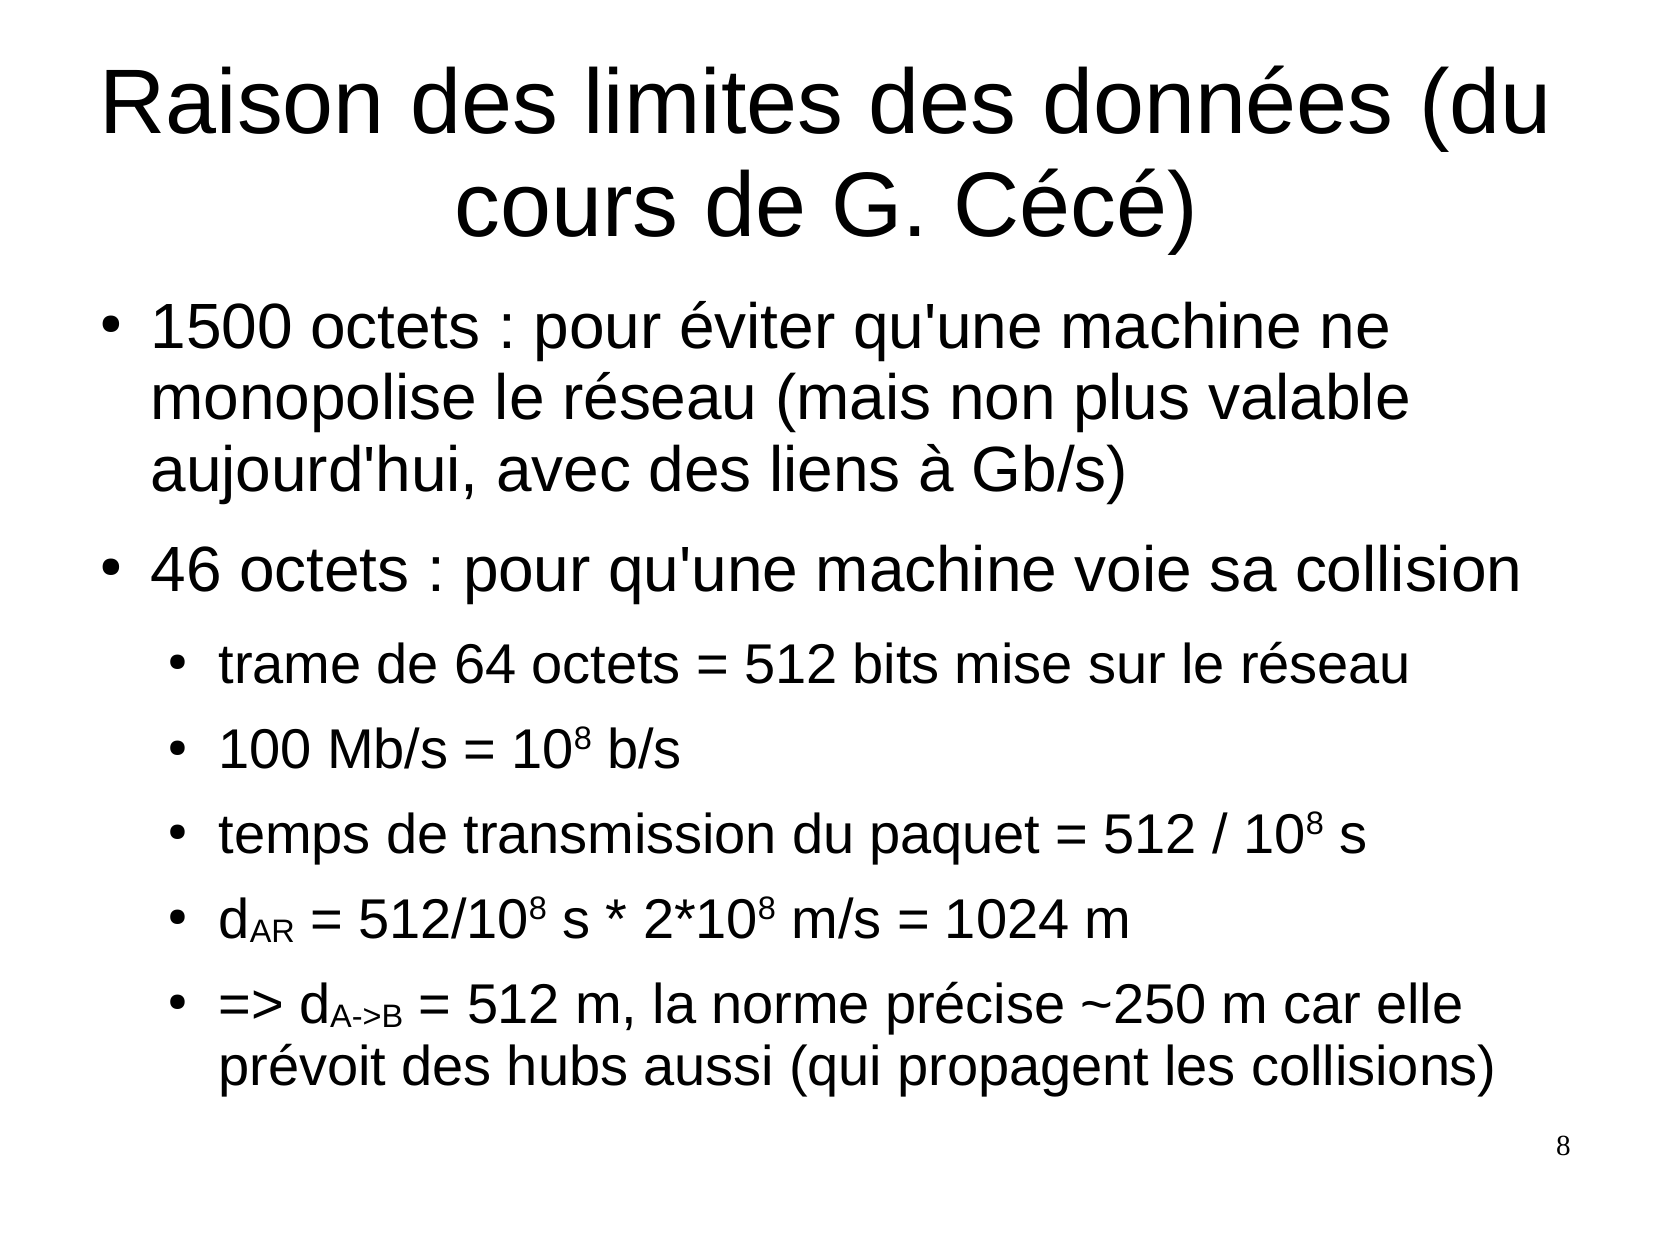

# Raison des limites des données (du cours de G. Cécé)
1500 octets : pour éviter qu'une machine ne monopolise le réseau (mais non plus valable aujourd'hui, avec des liens à Gb/s)
46 octets : pour qu'une machine voie sa collision
trame de 64 octets = 512 bits mise sur le réseau
100 Mb/s = 108 b/s
temps de transmission du paquet = 512 / 108 s
dAR = 512/108 s * 2*108 m/s = 1024 m
=> dA->B = 512 m, la norme précise ~250 m car elle prévoit des hubs aussi (qui propagent les collisions)
8